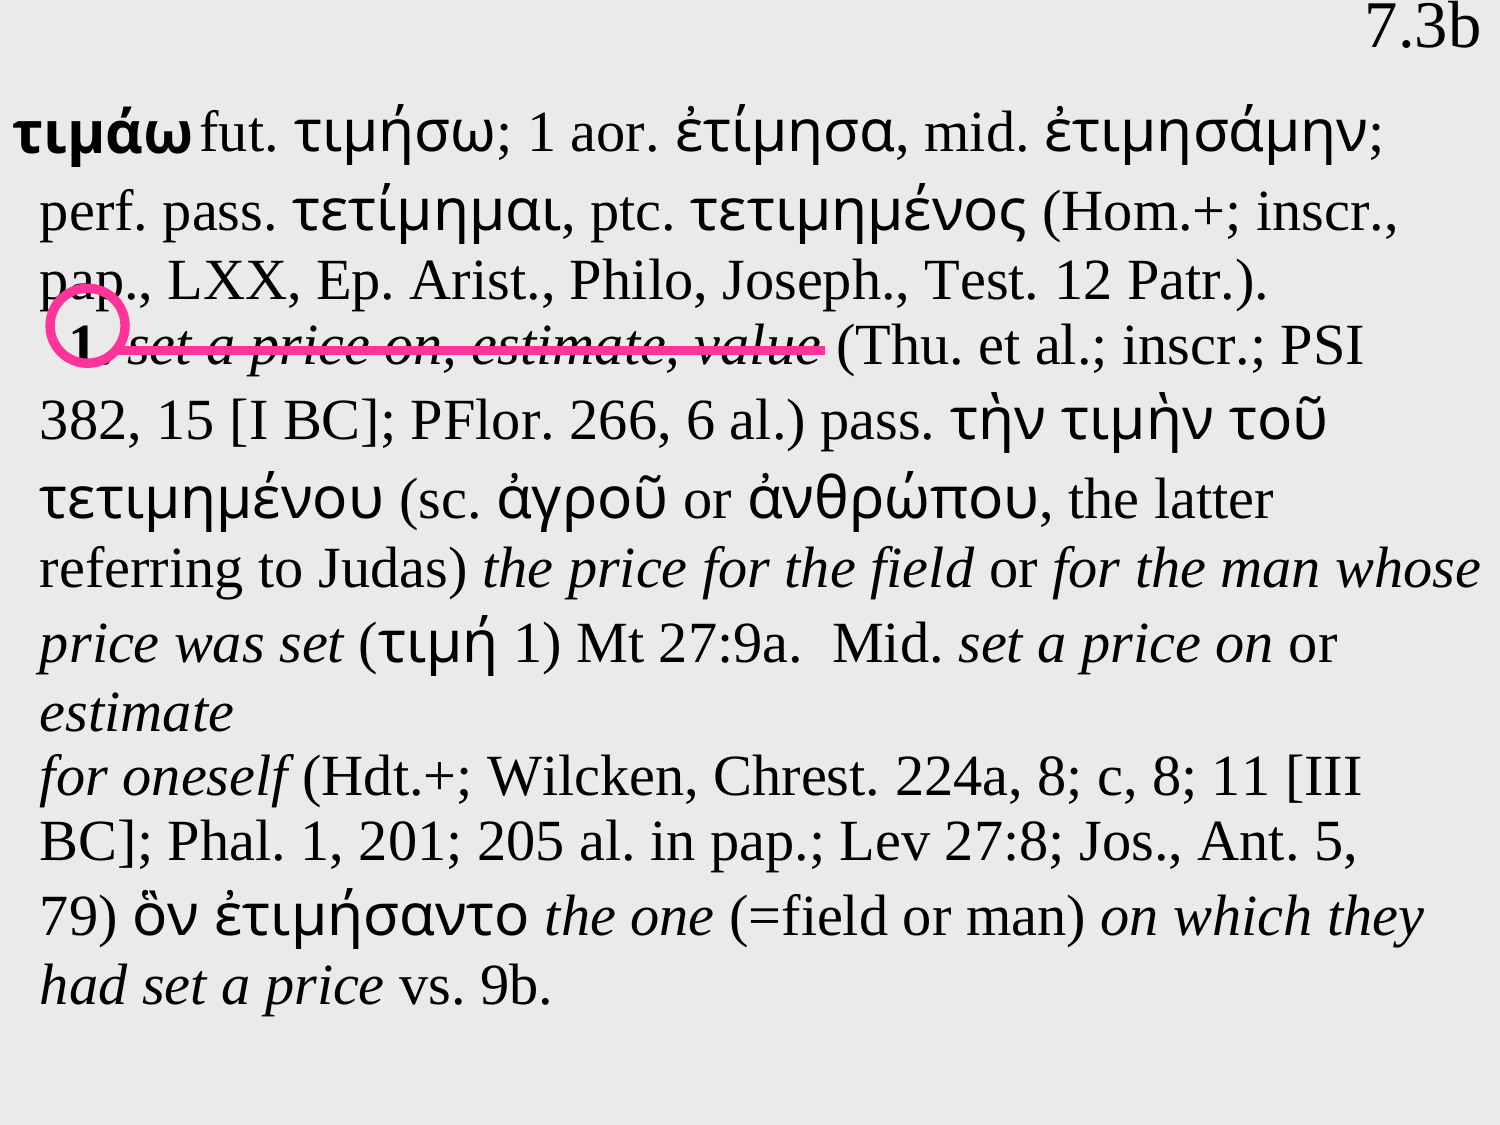

7.3b
 fut. τιμήσω; 1 aor. ἐτίμησα, mid. ἐτιμησάμην;
perf. pass. τετίμημαι, ptc. τετιμημένος (Hom.+; inscr.,
pap., LXX, Ep. Arist., Philo, Joseph., Test. 12 Patr.).
 1. set a price on, estimate, value (Thu. et al.; inscr.; PSI
382, 15 [I BC]; PFlor. 266, 6 al.) pass. τὴν τιμὴν τοῦ
τετιμημένου (sc. ἀγροῦ or ἀνθρώπου, the latter referring to Judas) the price for the field or for the man whose price was set (τιμή 1) Mt 27:9a. Mid. set a price on or estimate
for oneself (Hdt.+; Wilcken, Chrest. 224a, 8; c, 8; 11 [III
BC]; Phal. 1, 201; 205 al. in pap.; Lev 27:8; Jos., Ant. 5,
79) ὃν ἐτιμήσαντο the one (=field or man) on which they
had set a price vs. 9b.
τιμάω